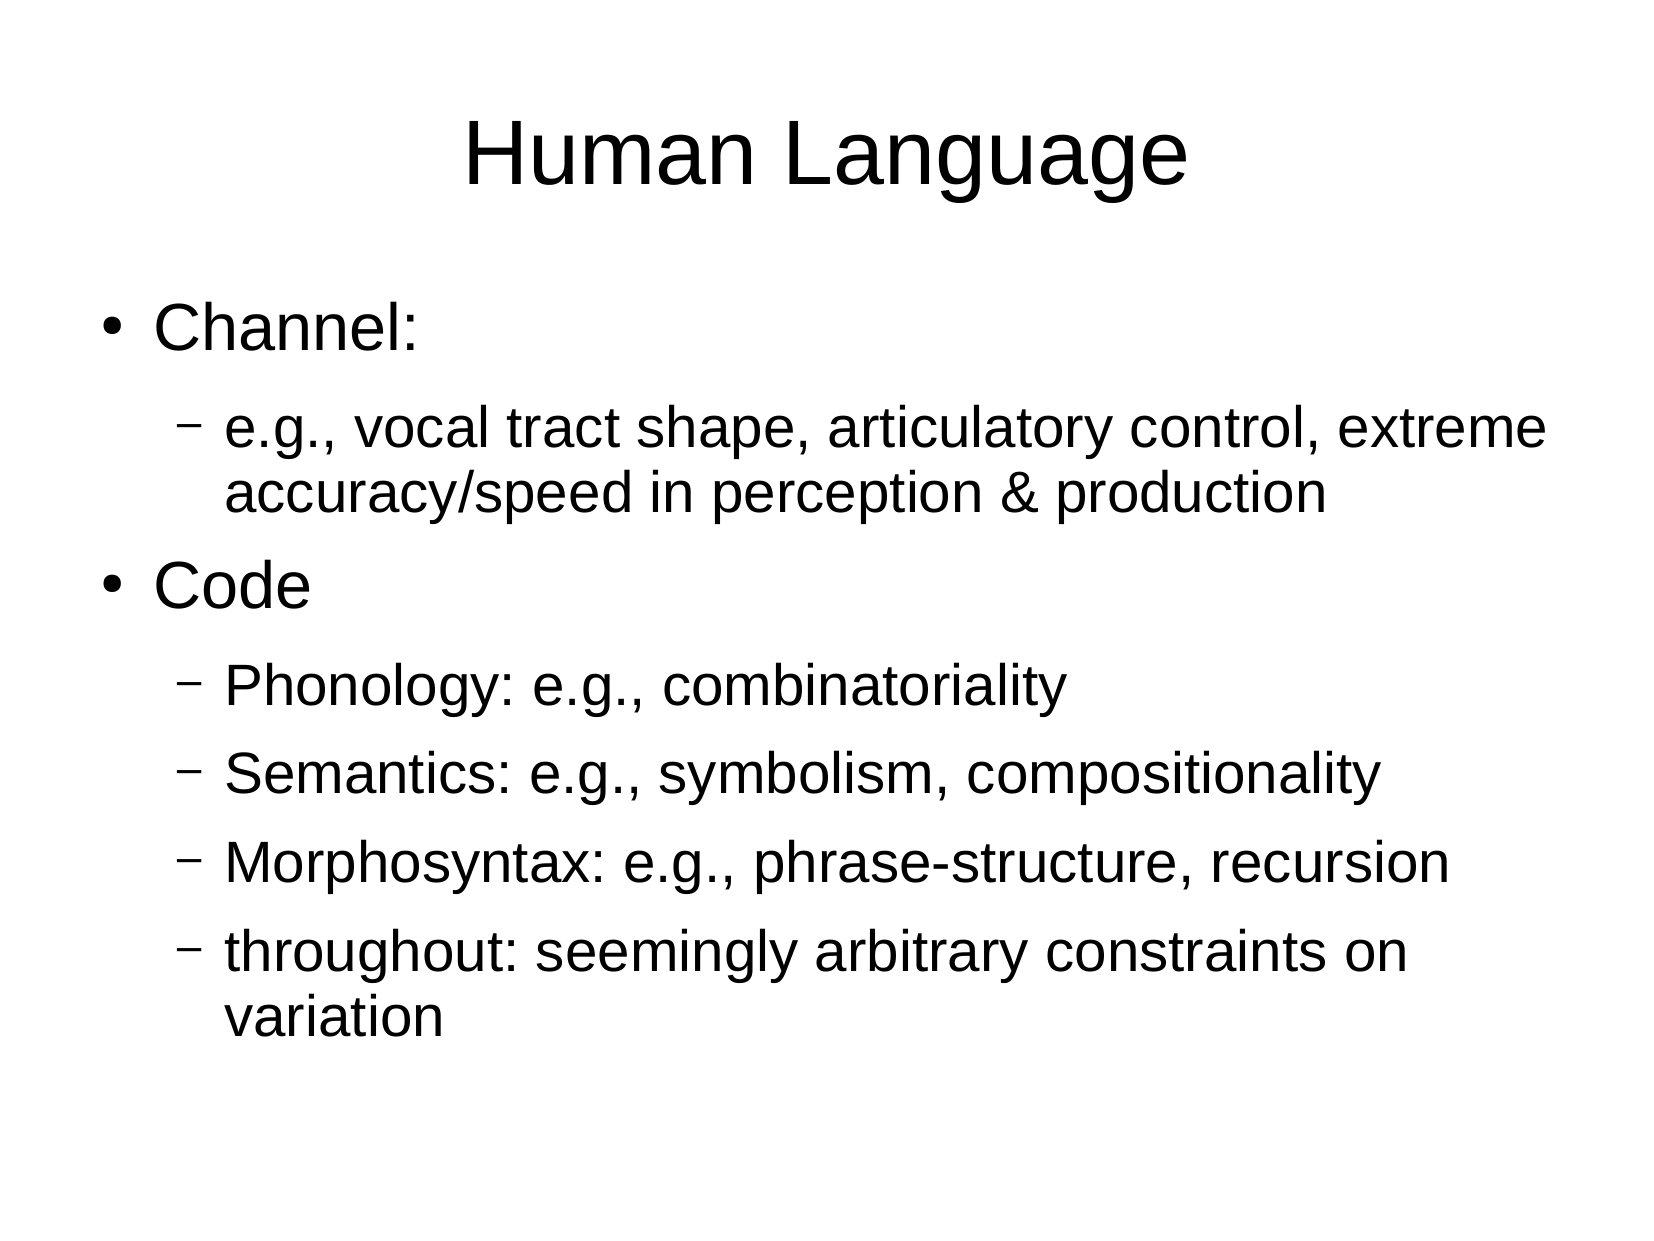

# Human Language
Channel:
e.g., vocal tract shape, articulatory control, extreme accuracy/speed in perception & production
Code
Phonology: e.g., combinatoriality
Semantics: e.g., symbolism, compositionality
Morphosyntax: e.g., phrase-structure, recursion
throughout: seemingly arbitrary constraints on variation